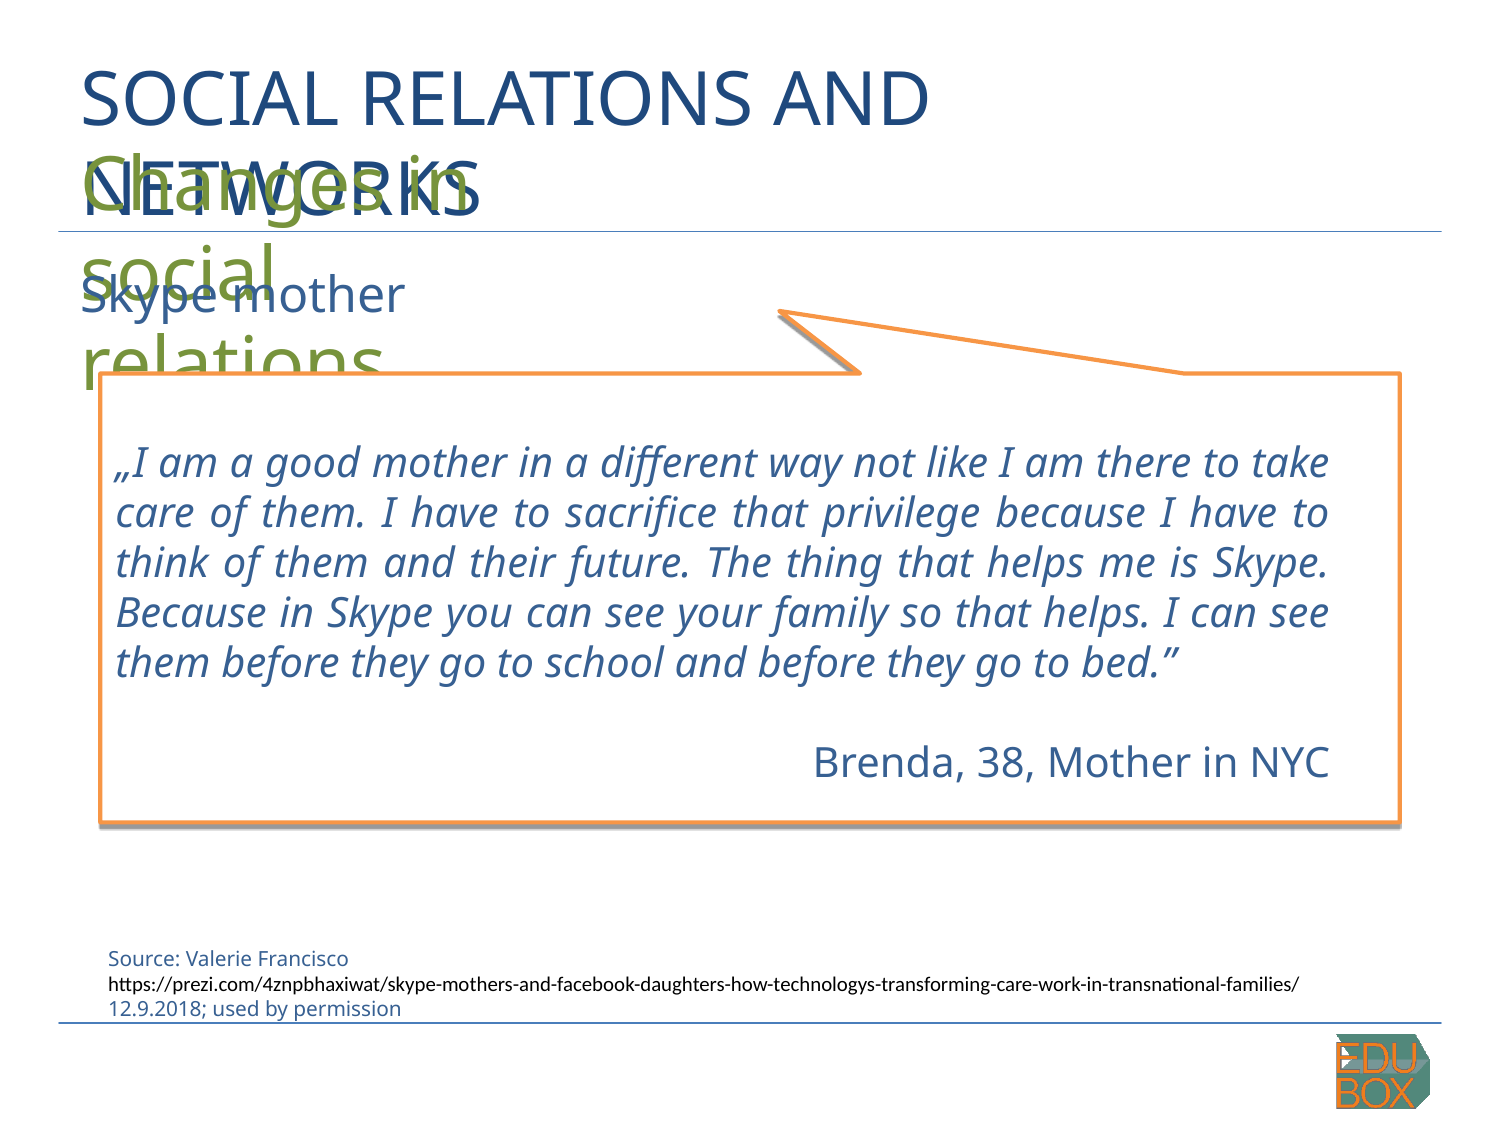

# SOCIAL RELATIONS AND NETWORKS
Changes in social relations
Skype mother
„I am a good mother in a different way not like I am there to take care of them. I have to sacrifice that privilege because I have to think of them and their future. The thing that helps me is Skype. Because in Skype you can see your family so that helps. I can see them before they go to school and before they go to bed.”
Brenda, 38, Mother in NYC
Source: Valerie Francisco https://prezi.com/4znpbhaxiwat/skype-mothers-and-facebook-daughters-how-technologys-transforming-care-work-in-transnational-families/
12.9.2018; used by permission